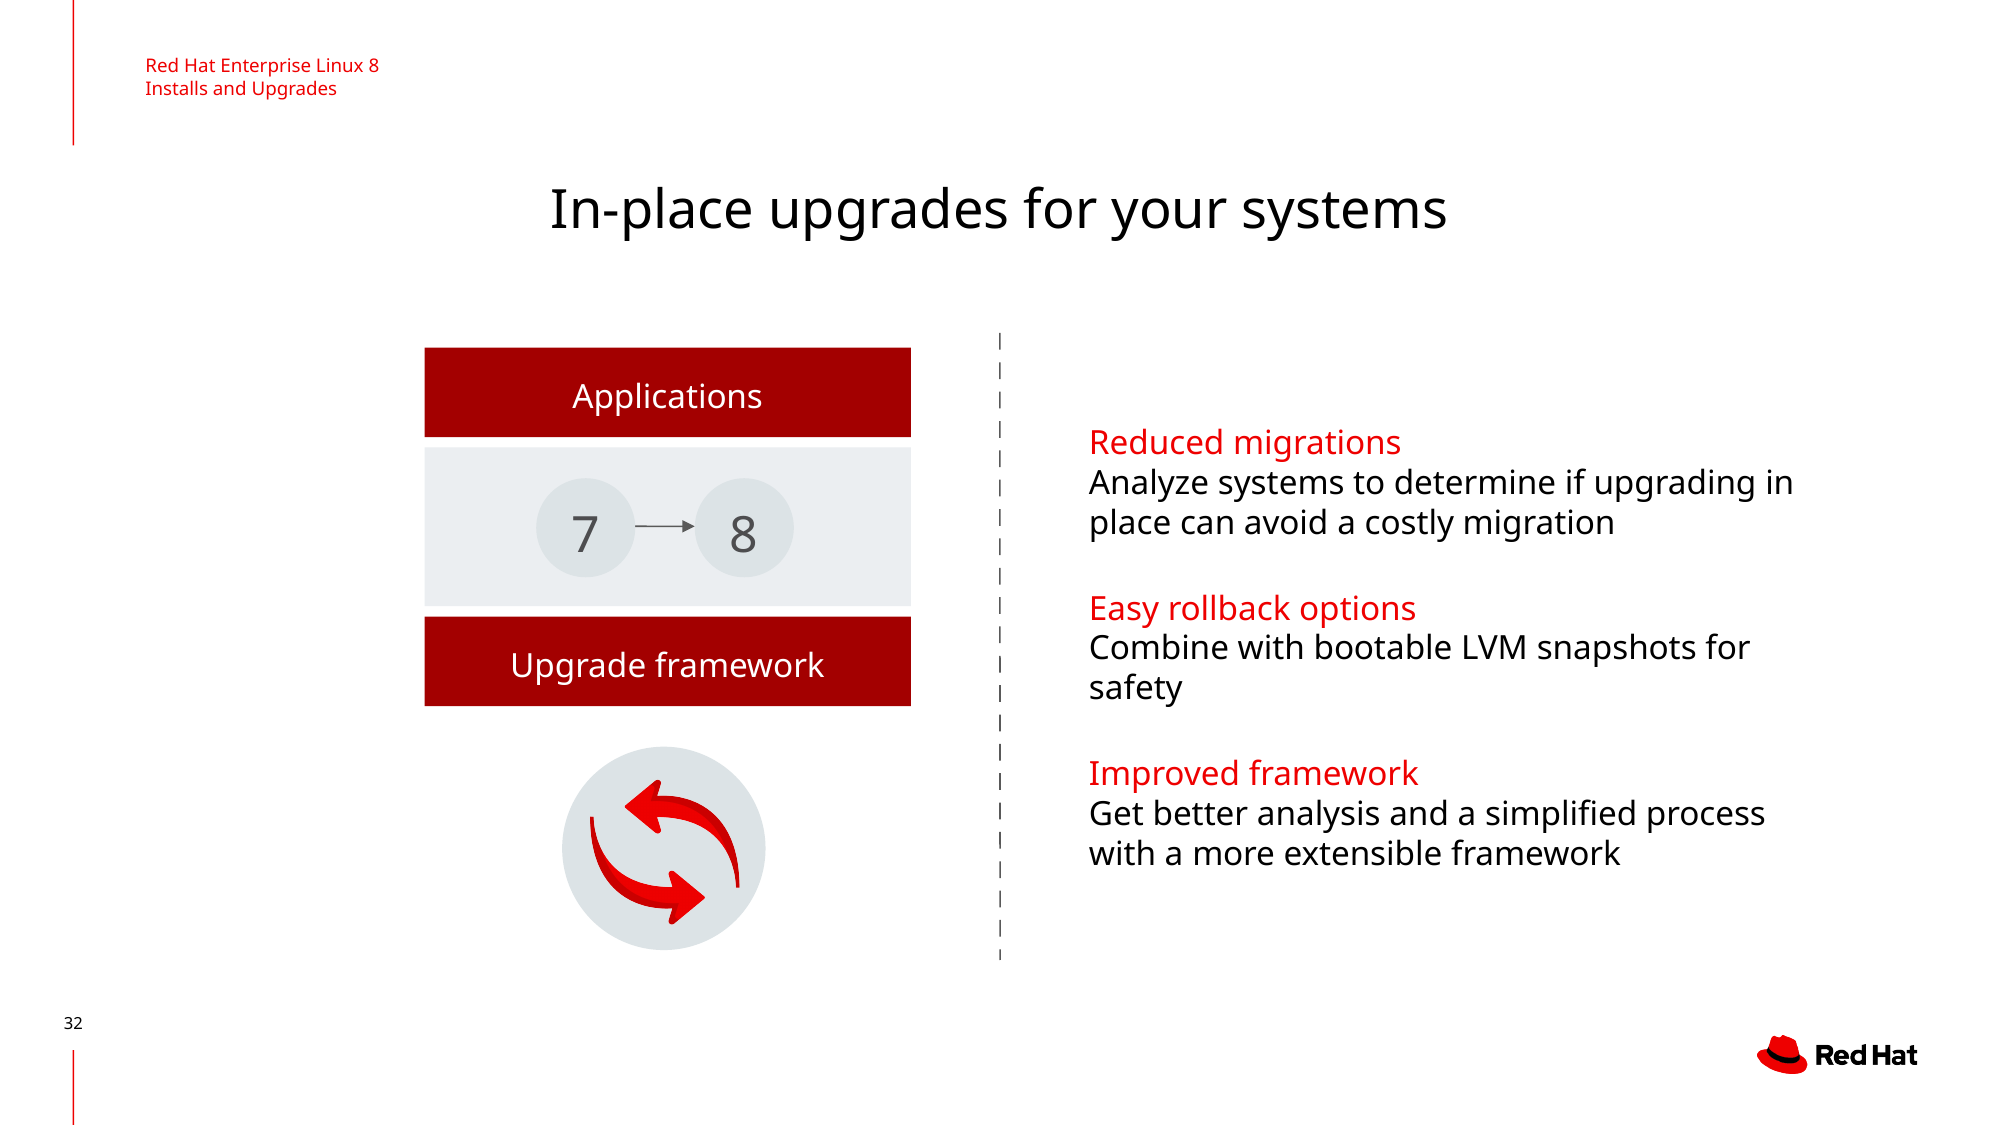

Red Hat Enterprise Linux 8
Installs and Upgrades
# In-place upgrades for your systems
Reduced migrations
Analyze systems to determine if upgrading in place can avoid a costly migration
Easy rollback options
Combine with bootable LVM snapshots for safety
Improved framework
Get better analysis and a simplified process with a more extensible framework
Applications
7
8
Upgrade framework